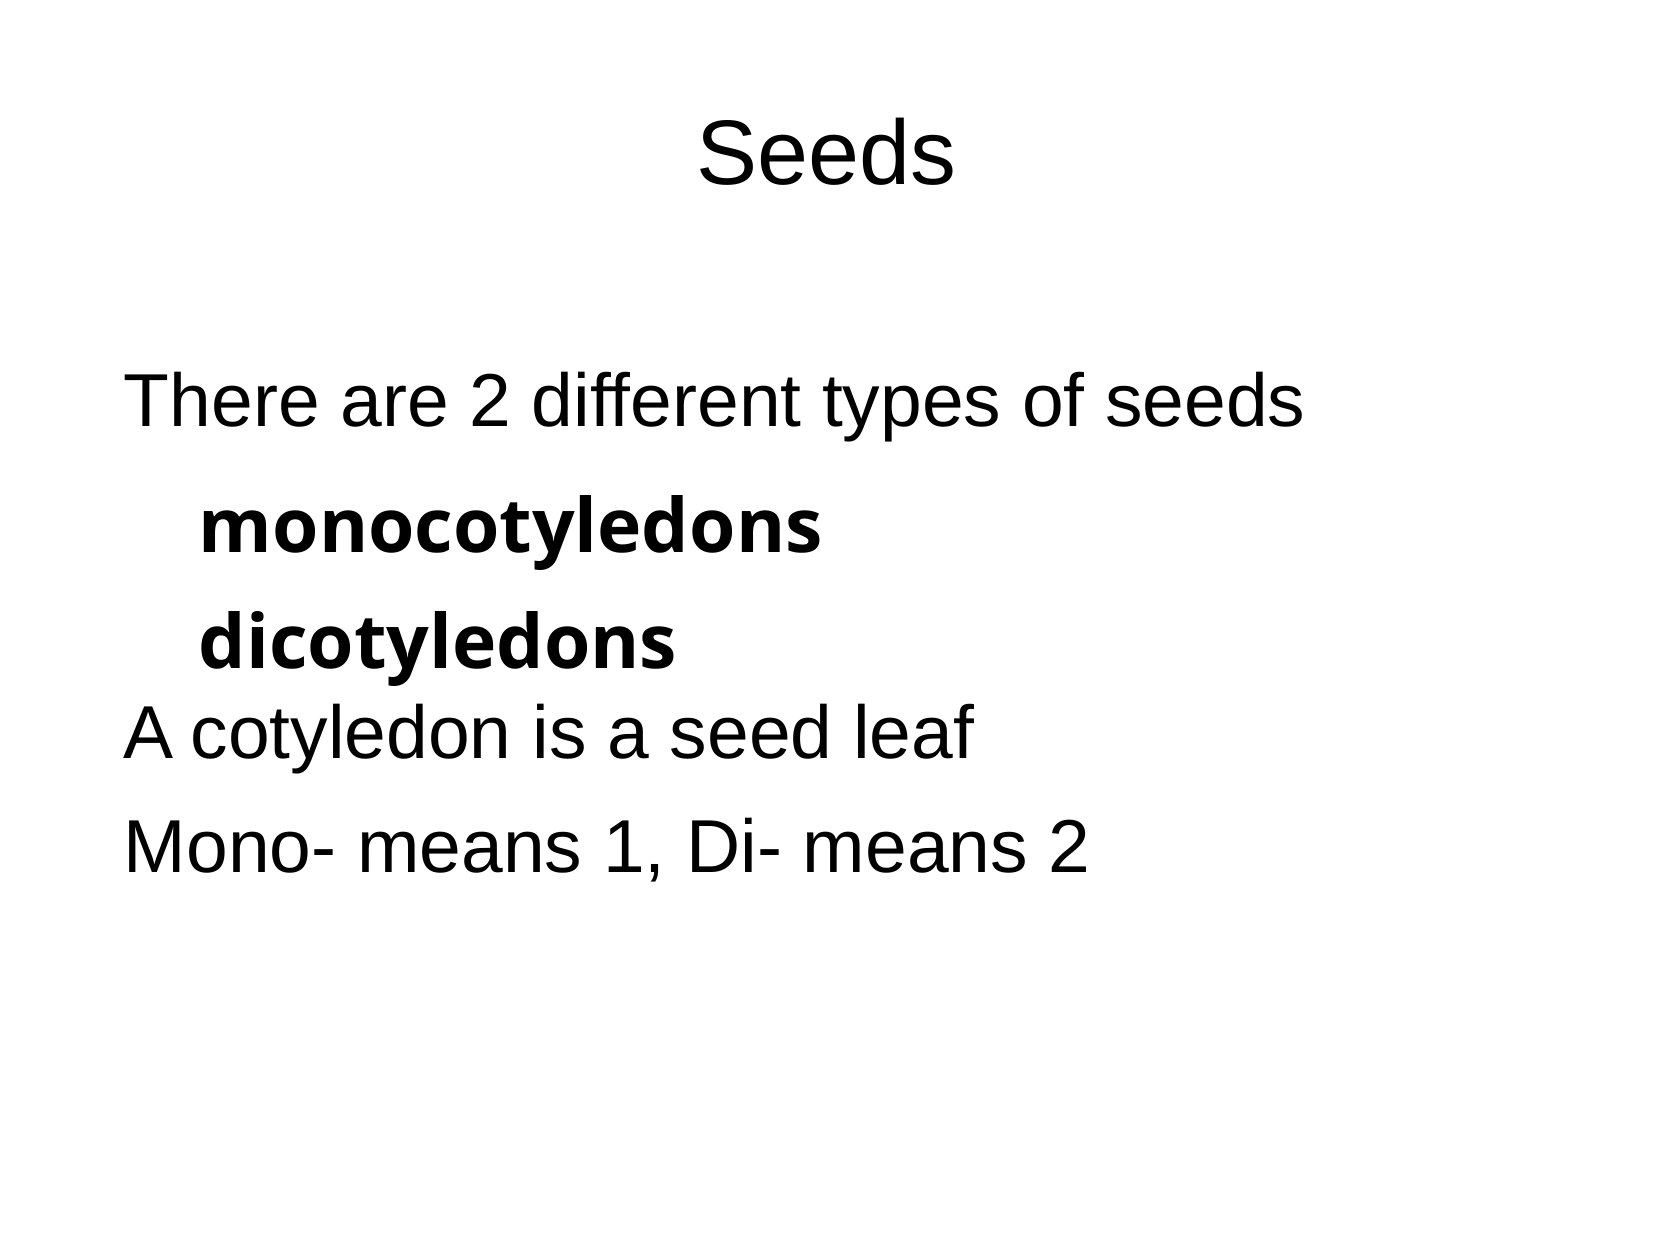

# Seeds
There are 2 different types of seeds
monocotyledons
dicotyledons
A cotyledon is a seed leaf
Mono- means 1, Di- means 2